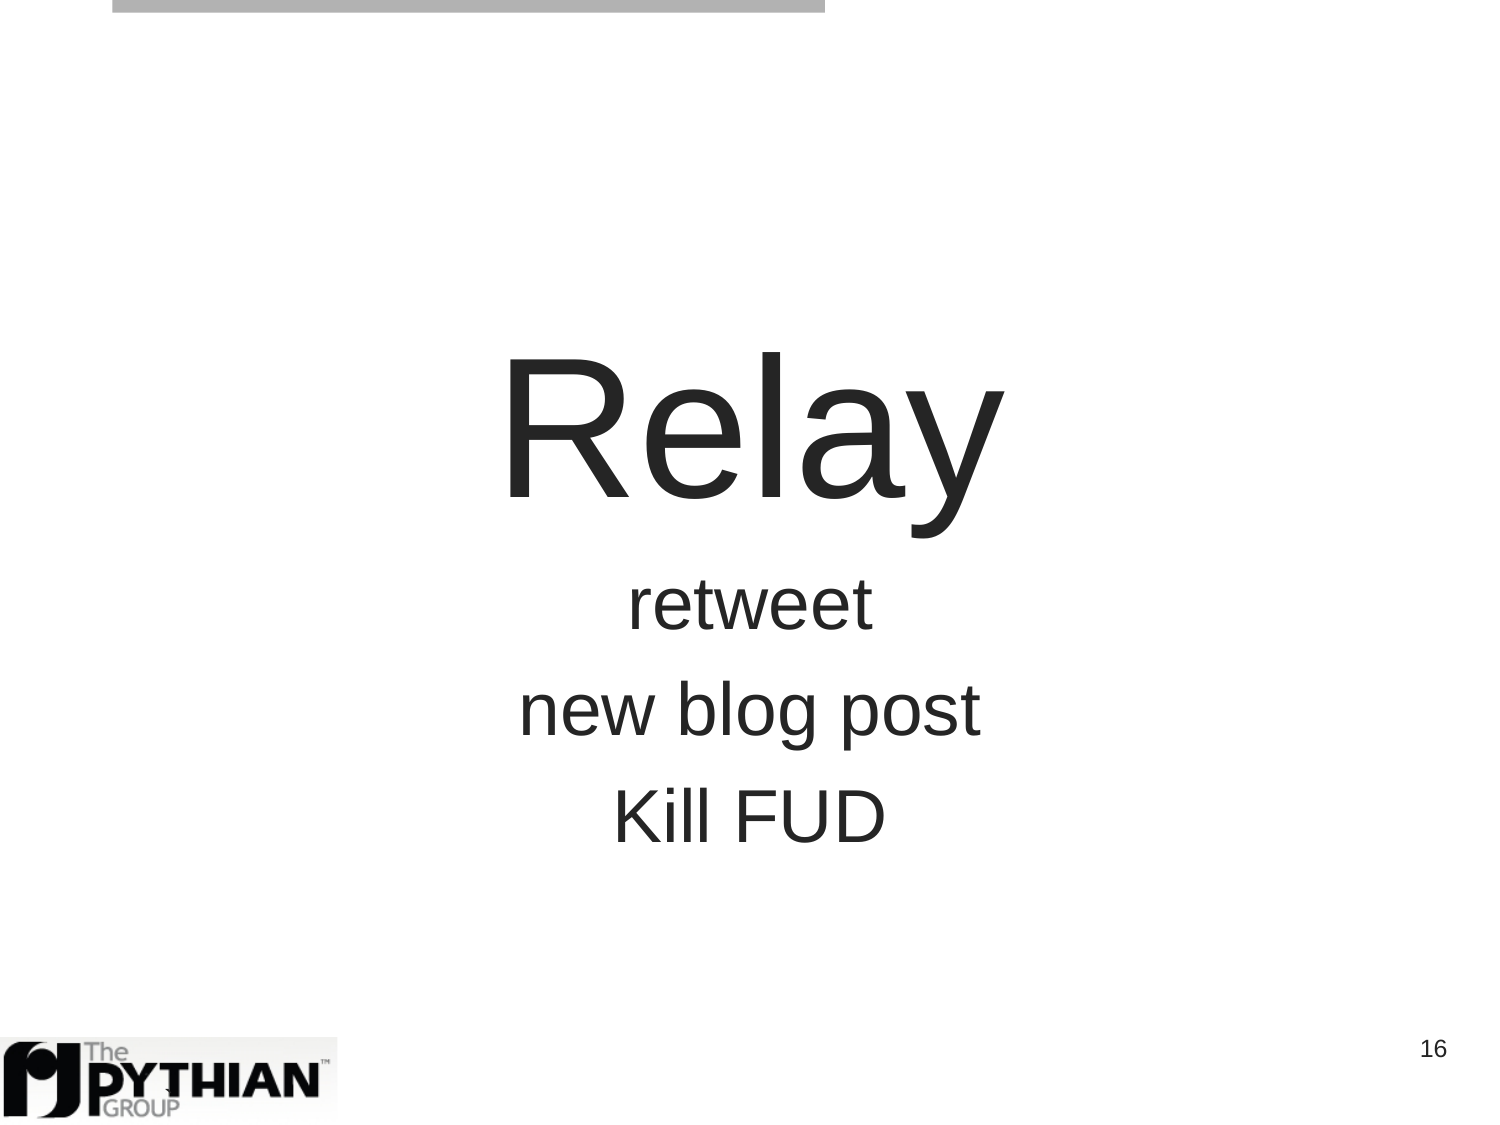

Relay
retweet
new blog post
Kill FUD